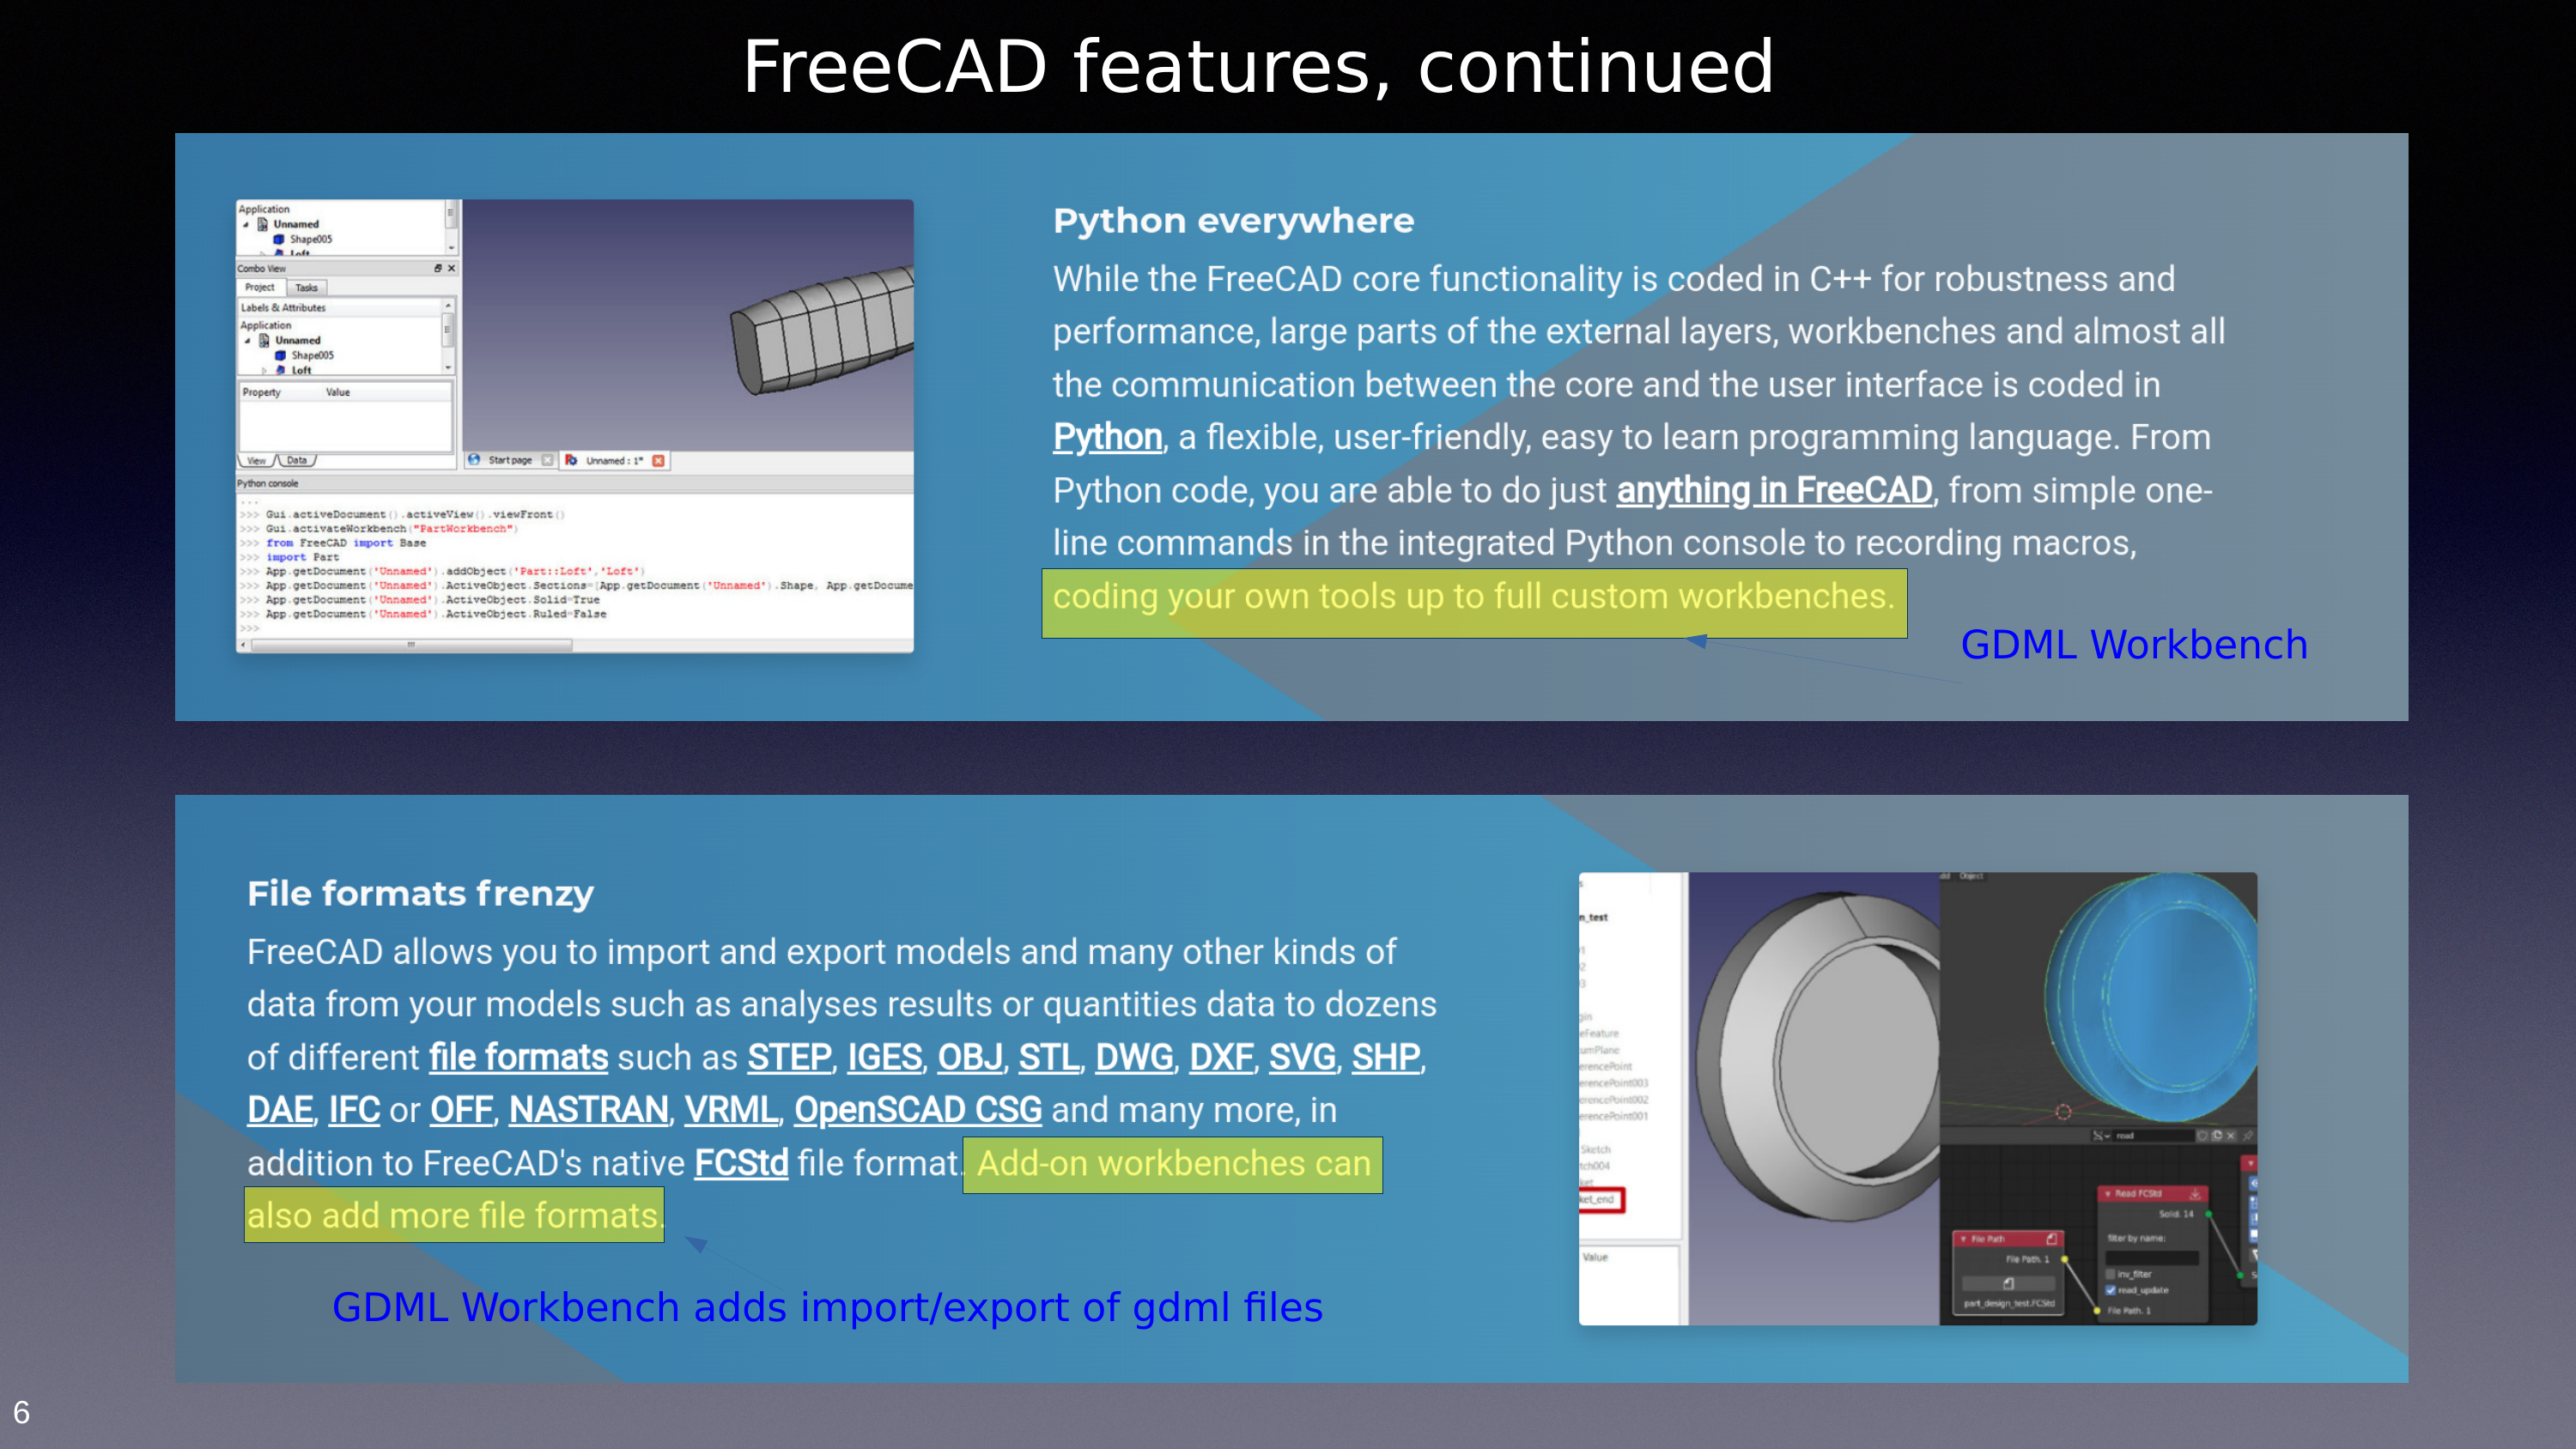

FreeCAD features, continued
GDML Workbench
GDML Workbench adds import/export of gdml files
6